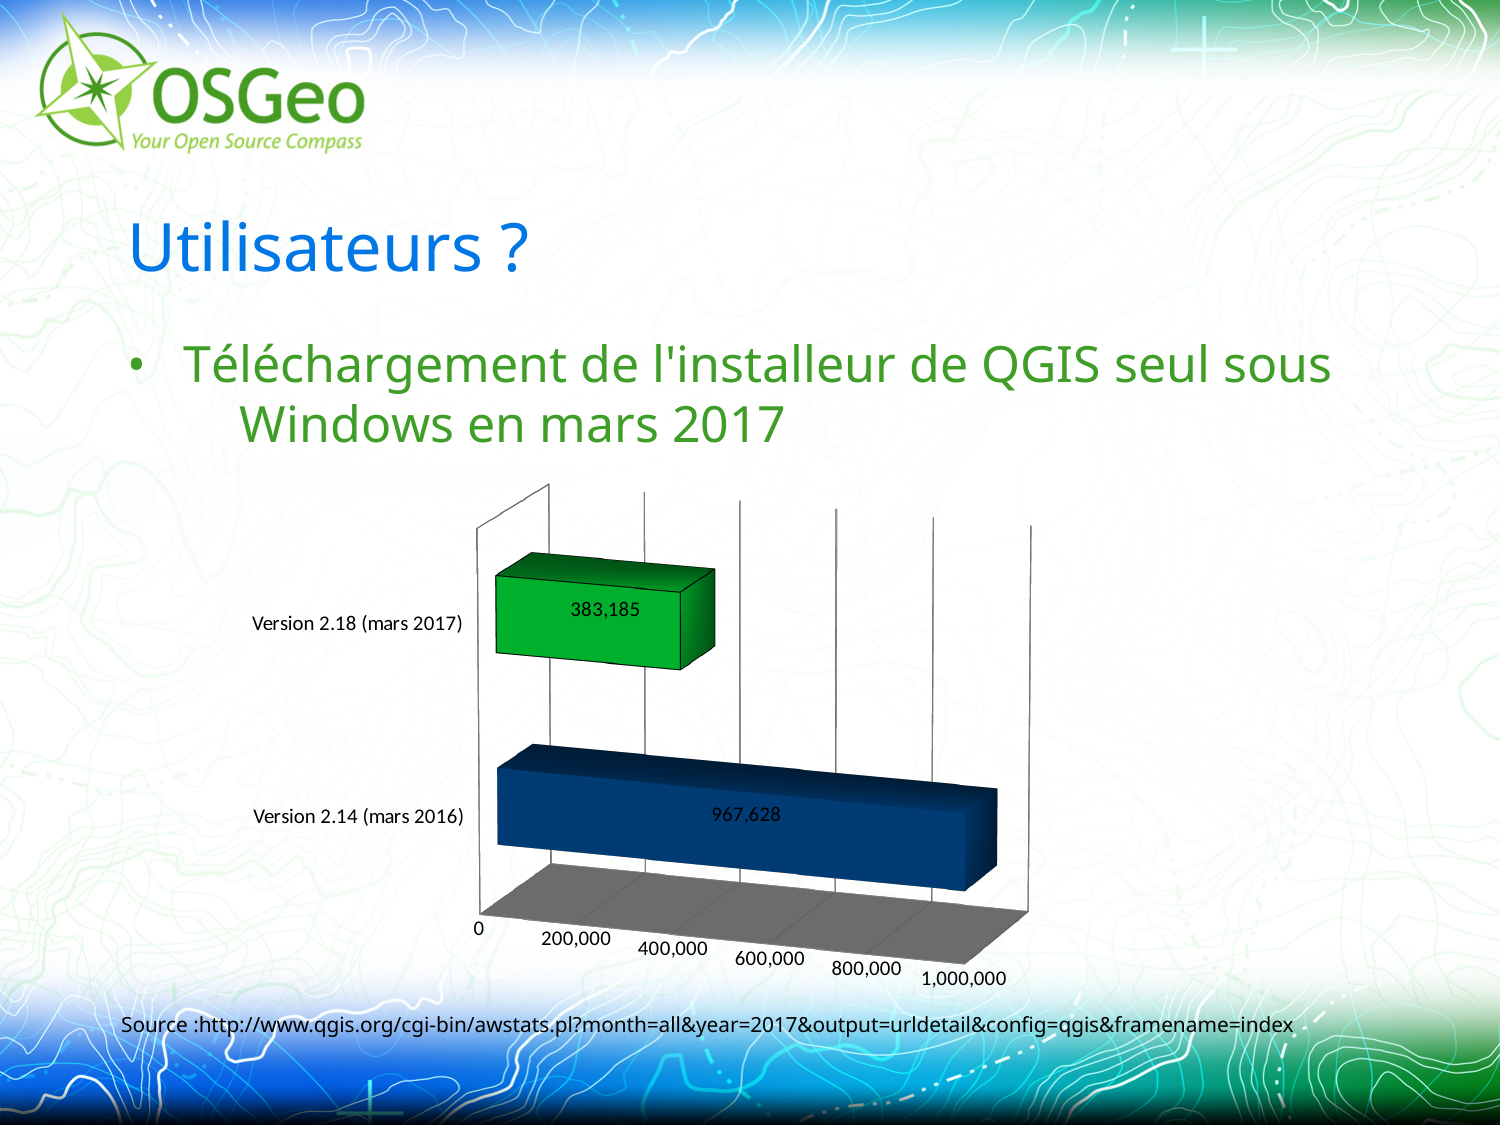

# Utilisateurs ?
Téléchargement de l'installeur de QGIS seul sous Windows en mars 2017
[unsupported chart]
Source :http://www.qgis.org/cgi-bin/awstats.pl?month=all&year=2017&output=urldetail&config=qgis&framename=index